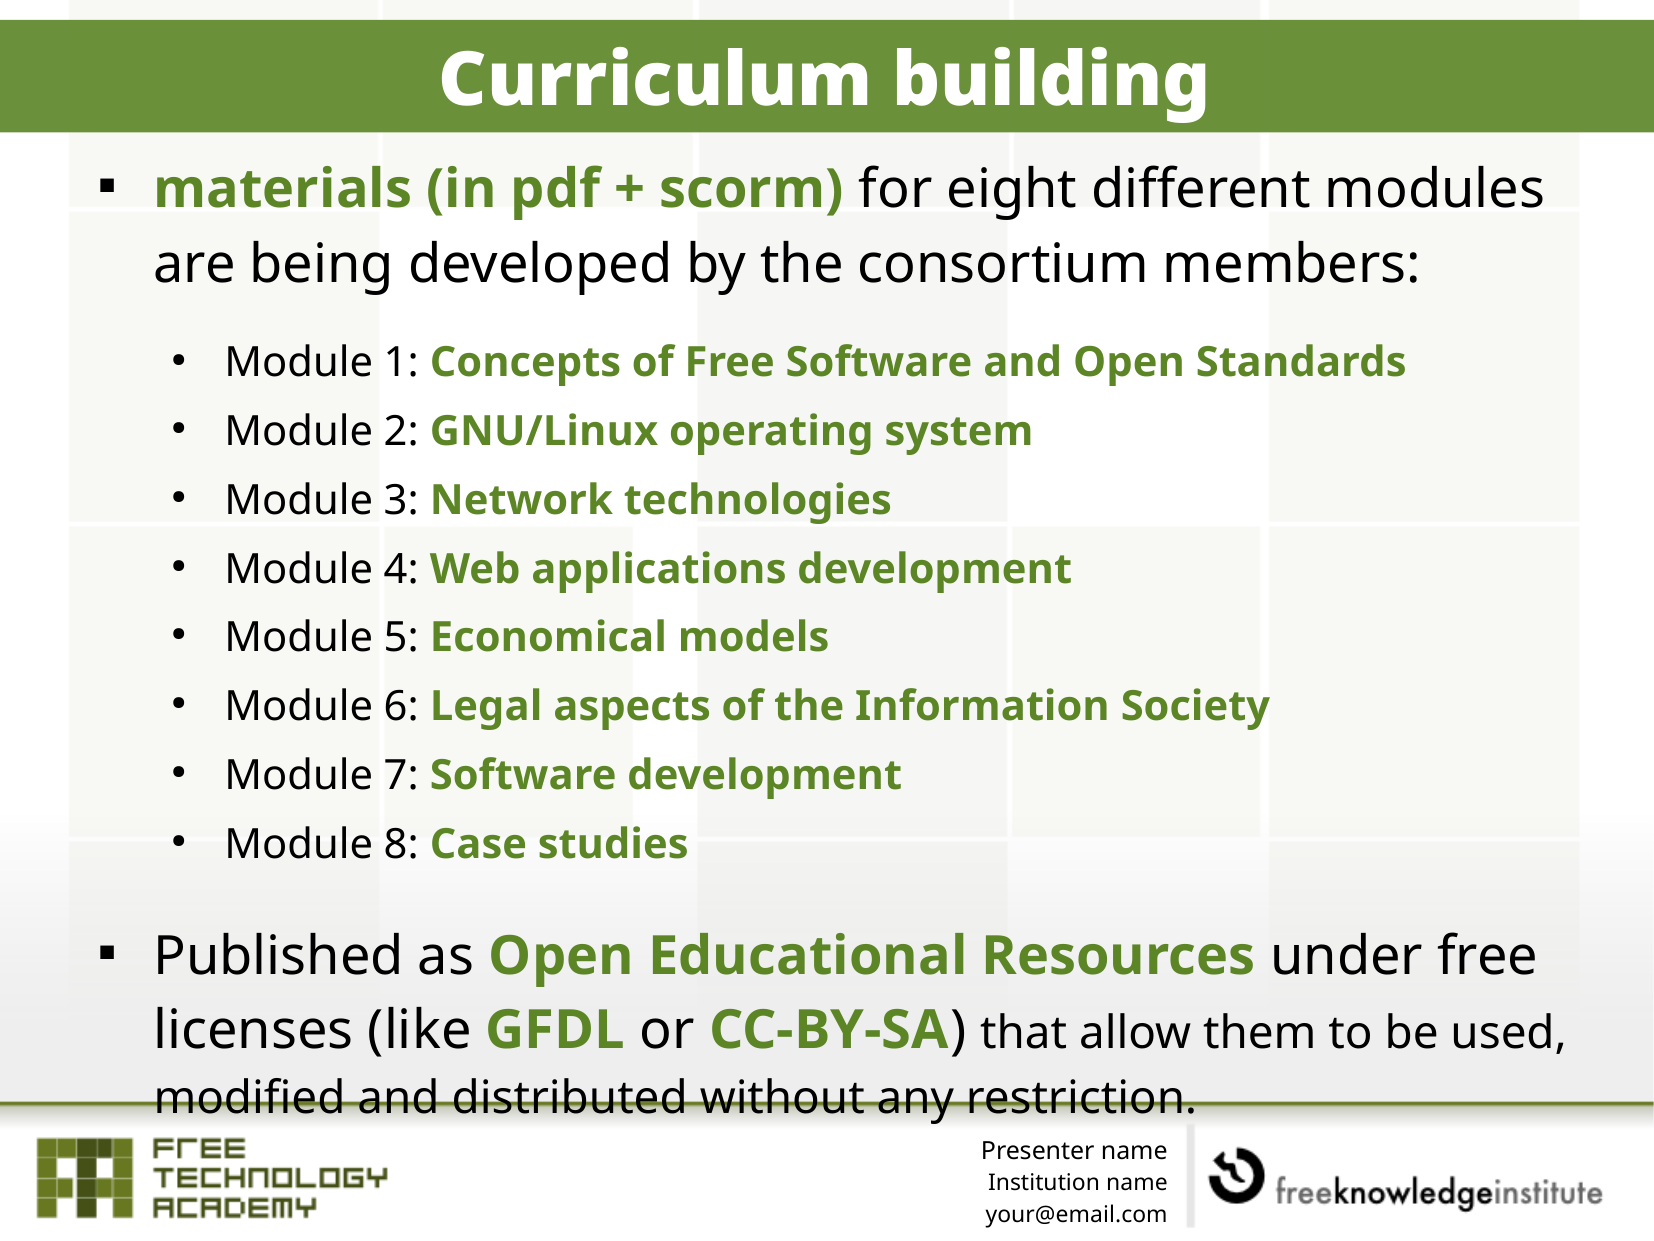

# Curriculum building
materials (in pdf + scorm) for eight different modules are being developed by the consortium members:
Module 1: Concepts of Free Software and Open Standards
Module 2: GNU/Linux operating system
Module 3: Network technologies
Module 4: Web applications development
Module 5: Economical models
Module 6: Legal aspects of the Information Society
Module 7: Software development
Module 8: Case studies
Published as Open Educational Resources under free licenses (like GFDL or CC-BY-SA) that allow them to be used, modified and distributed without any restriction.